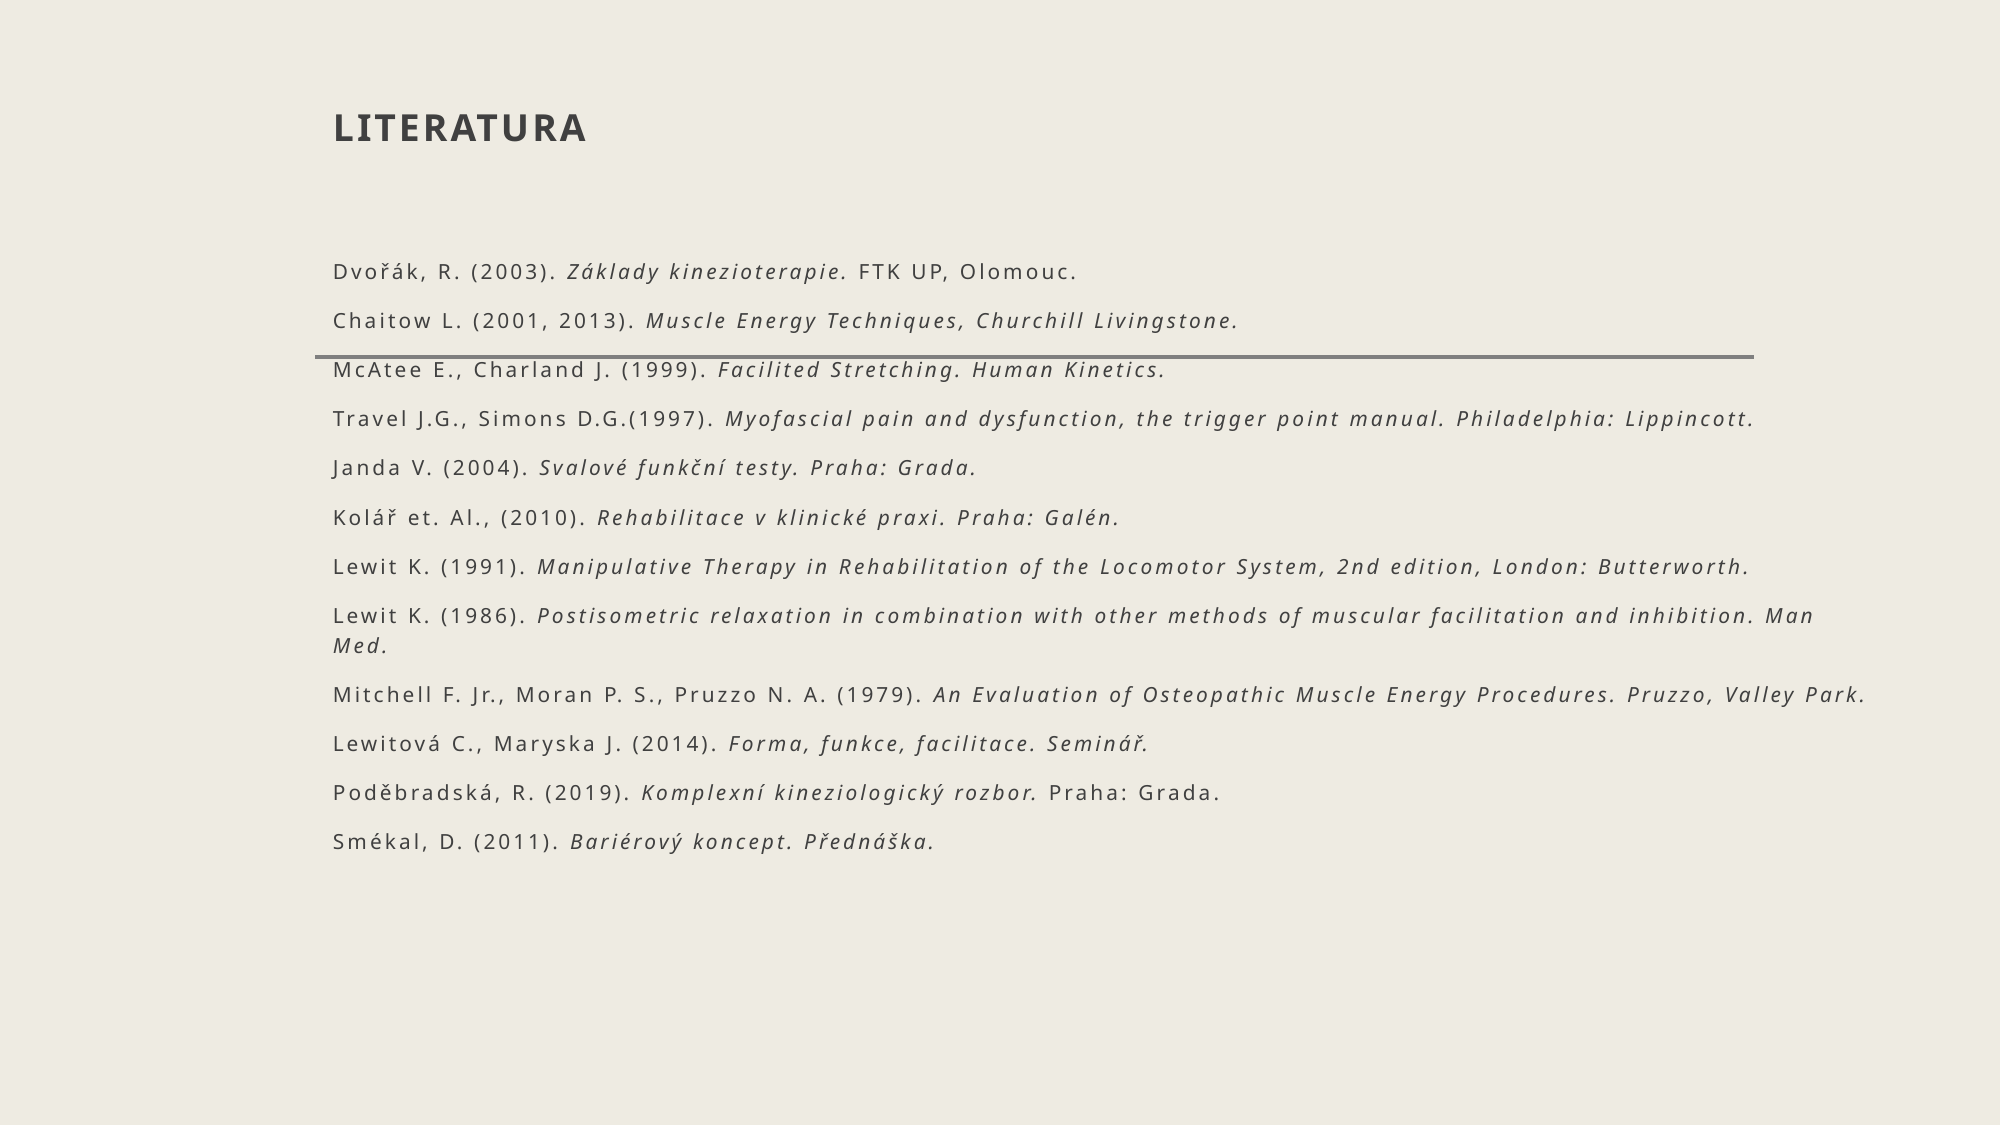

# LITERATURA
Dvořák, R. (2003). Základy kinezioterapie. FTK UP, Olomouc.
Chaitow L. (2001, 2013). Muscle Energy Techniques, Churchill Livingstone.
McAtee E., Charland J. (1999). Facilited Stretching. Human Kinetics.
Travel J.G., Simons D.G.(1997). Myofascial pain and dysfunction, the trigger point manual. Philadelphia: Lippincott.
Janda V. (2004). Svalové funkční testy. Praha: Grada.
Kolář et. Al., (2010). Rehabilitace v klinické praxi. Praha: Galén.
Lewit K. (1991). Manipulative Therapy in Rehabilitation of the Locomotor System, 2nd edition, London: Butterworth.
Lewit K. (1986). Postisometric relaxation in combination with other methods of muscular facilitation and inhibition. Man Med.
Mitchell F. Jr., Moran P. S., Pruzzo N. A. (1979). An Evaluation of Osteopathic Muscle Energy Procedures. Pruzzo, Valley Park.
Lewitová C., Maryska J. (2014). Forma, funkce, facilitace. Seminář.
Poděbradská, R. (2019). Komplexní kineziologický rozbor. Praha: Grada.
Smékal, D. (2011). Bariérový koncept. Přednáška.